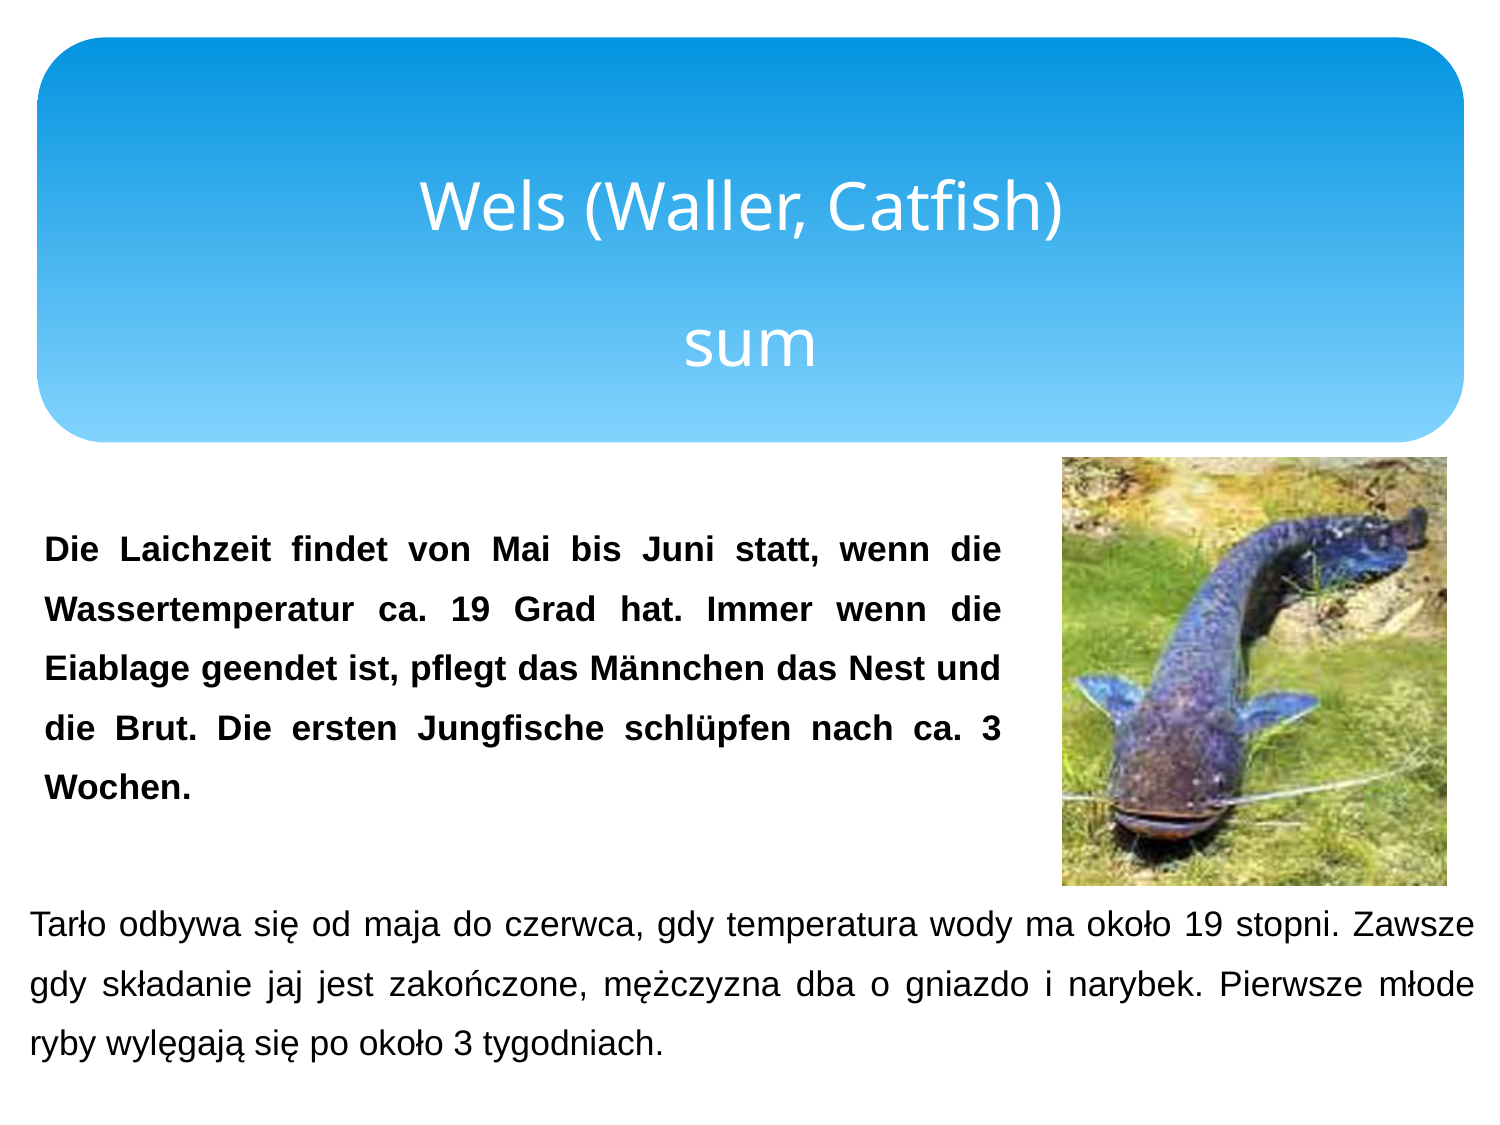

# Wels (Waller, Catfish) sum
Die Laichzeit findet von Mai bis Juni statt, wenn die Wassertemperatur ca. 19 Grad hat. Immer wenn die Eiablage geendet ist, pflegt das Männchen das Nest und die Brut. Die ersten Jungfische schlüpfen nach ca. 3 Wochen.
Tarło odbywa się od maja do czerwca, gdy temperatura wody ma około 19 stopni. Zawsze gdy składanie jaj jest zakończone, mężczyzna dba o gniazdo i narybek. Pierwsze młode ryby wylęgają się po około 3 tygodniach.